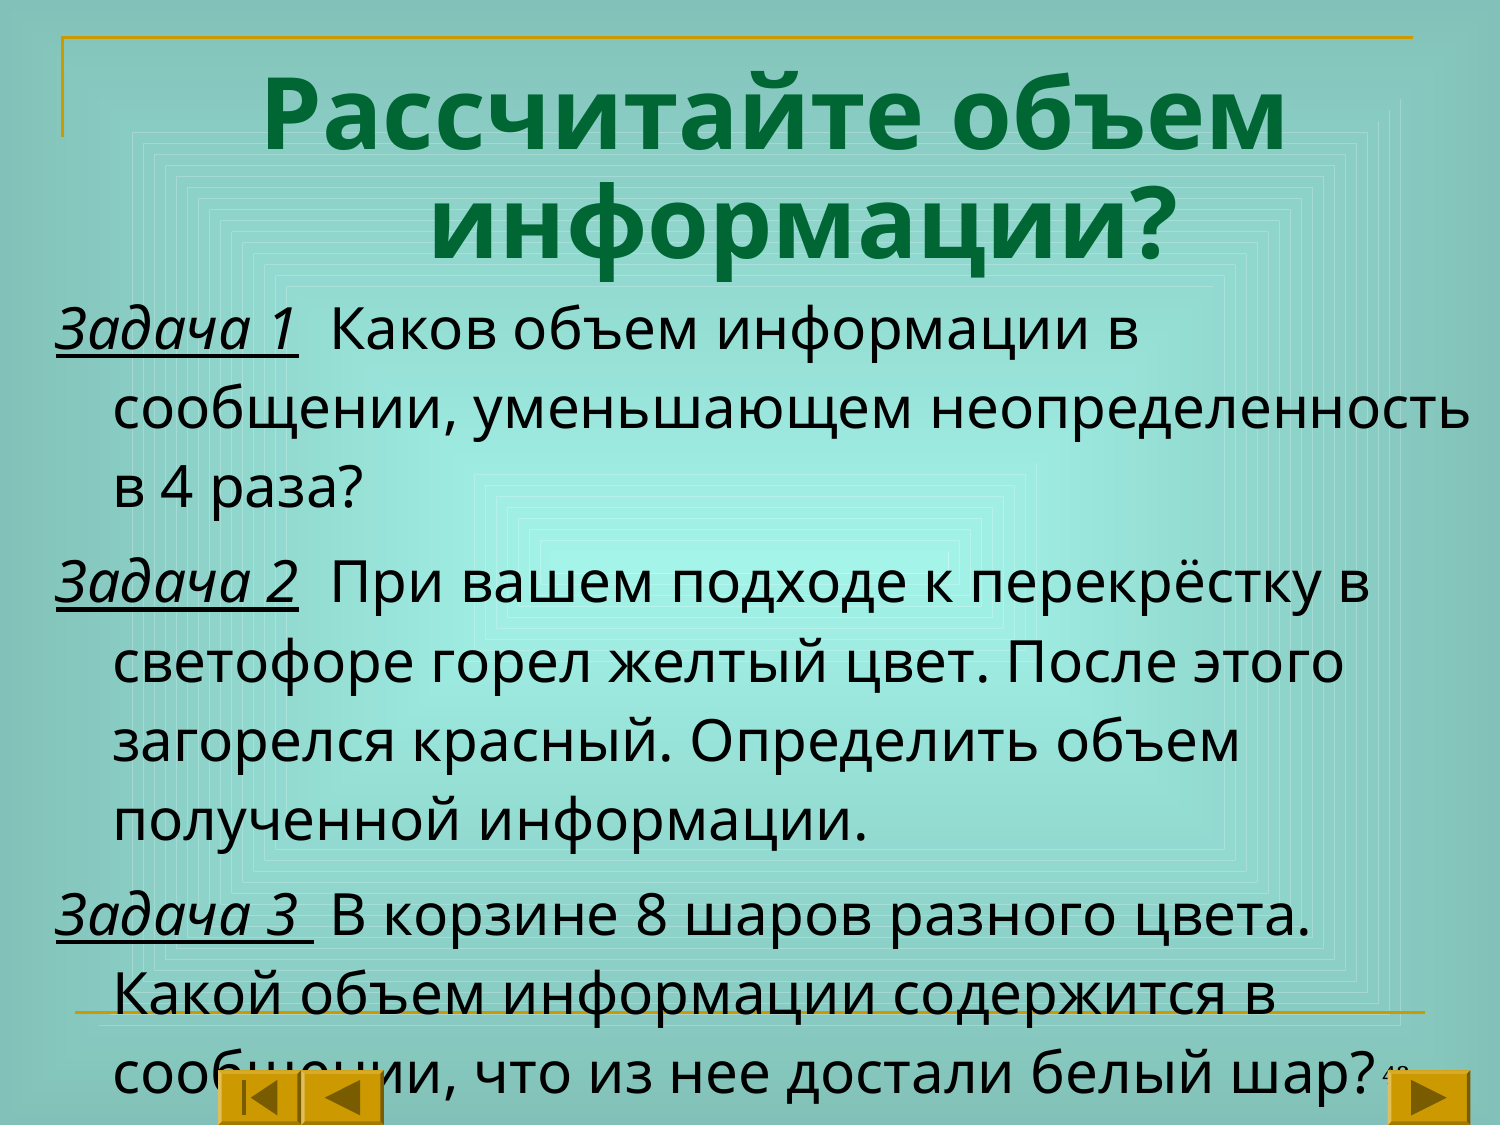

# Рассчитайте объем информации?
Задача 1 Каков объем информации в сообщении, уменьшающем неопределенность в 4 раза?
Задача 2 При вашем подходе к перекрёстку в светофоре горел желтый цвет. После этого загорелся красный. Определить объем полученной информации.
Задача 3 В корзине 8 шаров разного цвета. Какой объем информации содержится в сообщении, что из нее достали белый шар?
43